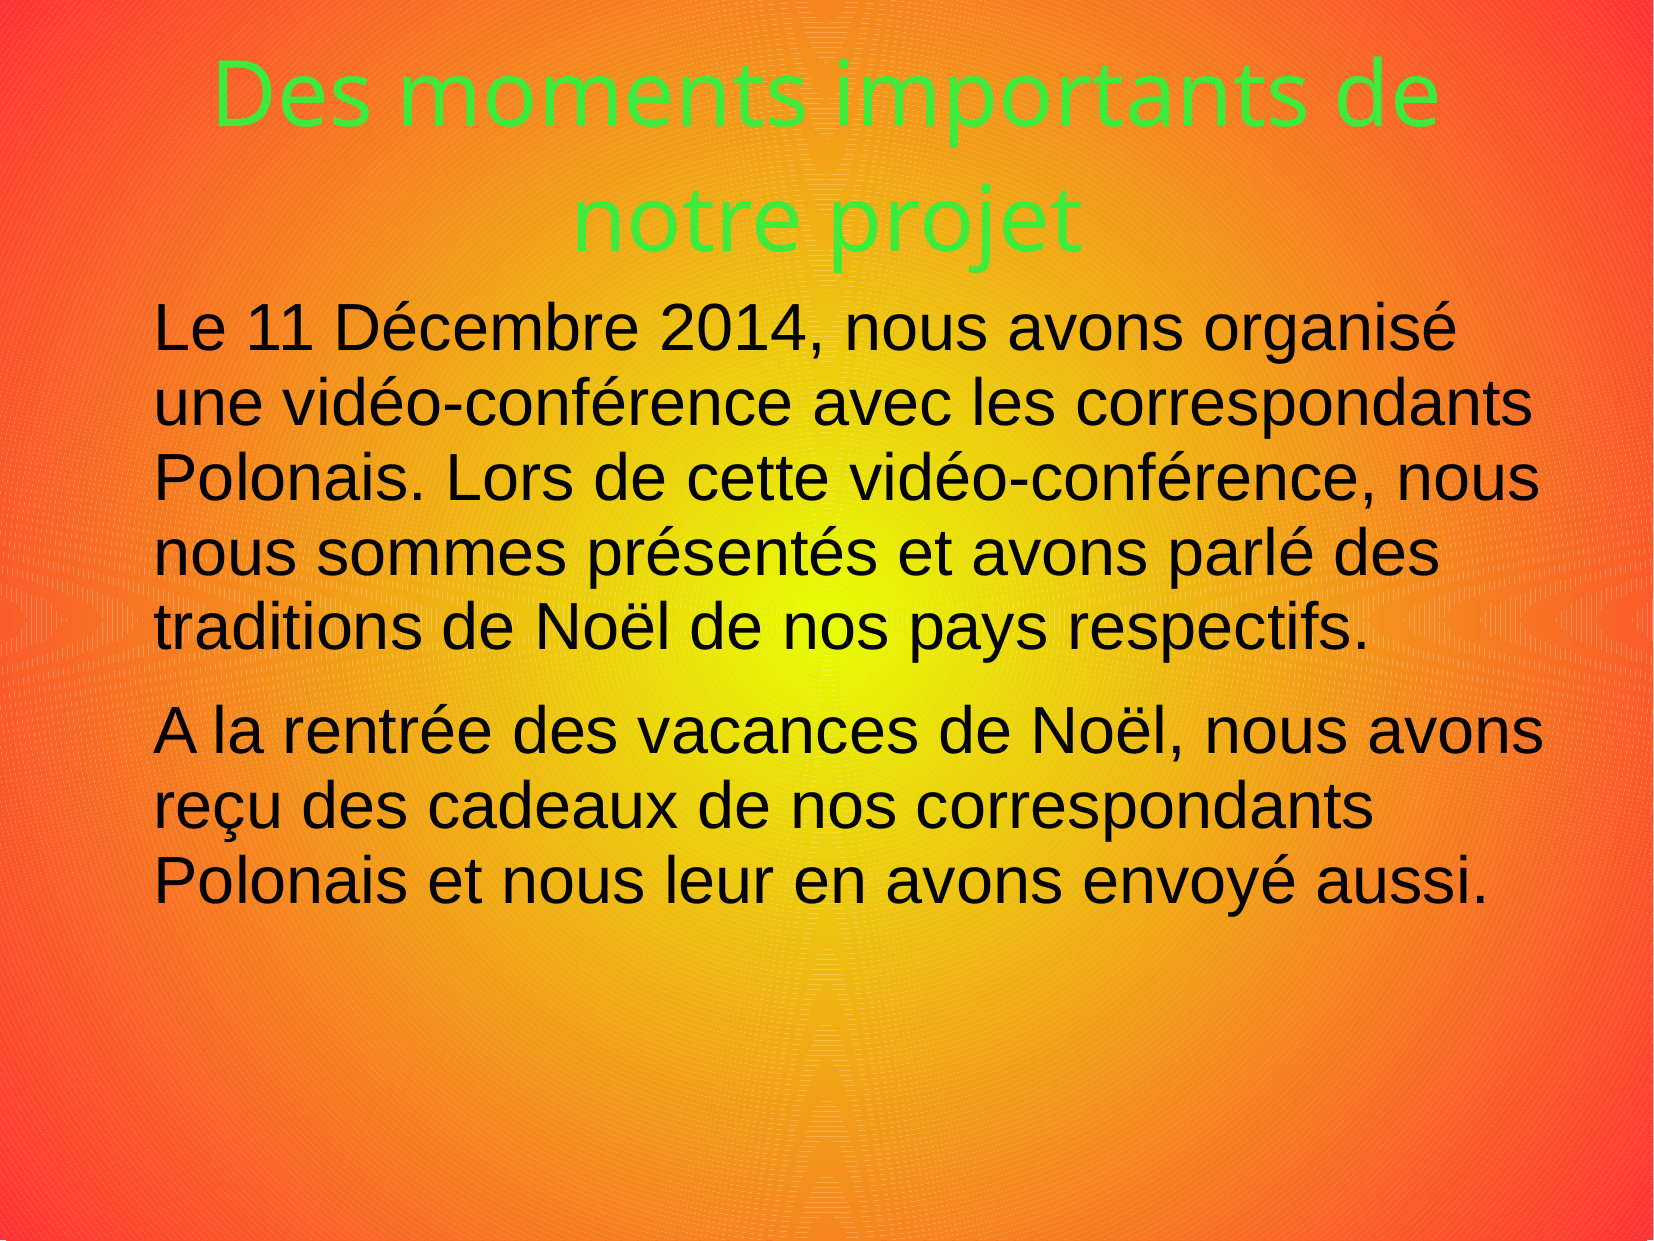

# Des moments importants de notre projet
Le 11 Décembre 2014, nous avons organisé une vidéo-conférence avec les correspondants Polonais. Lors de cette vidéo-conférence, nous nous sommes présentés et avons parlé des traditions de Noël de nos pays respectifs.
A la rentrée des vacances de Noël, nous avons reçu des cadeaux de nos correspondants Polonais et nous leur en avons envoyé aussi.